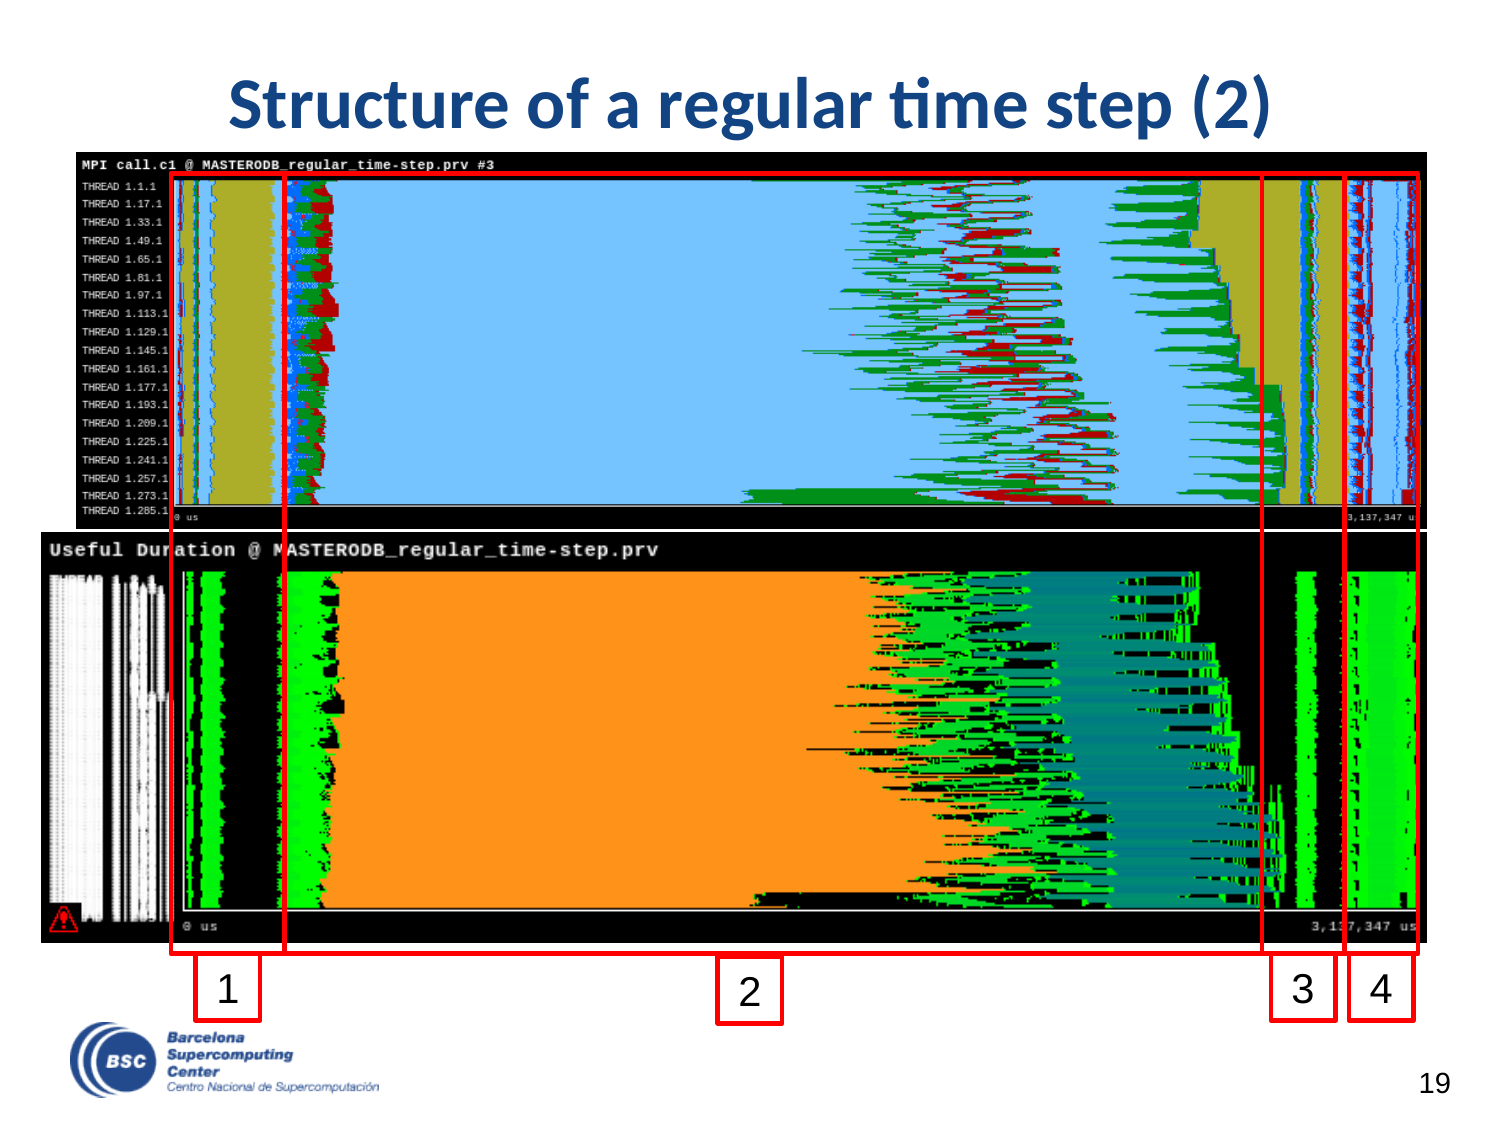

# Structure of a regular time step (2)
1
3
4
2